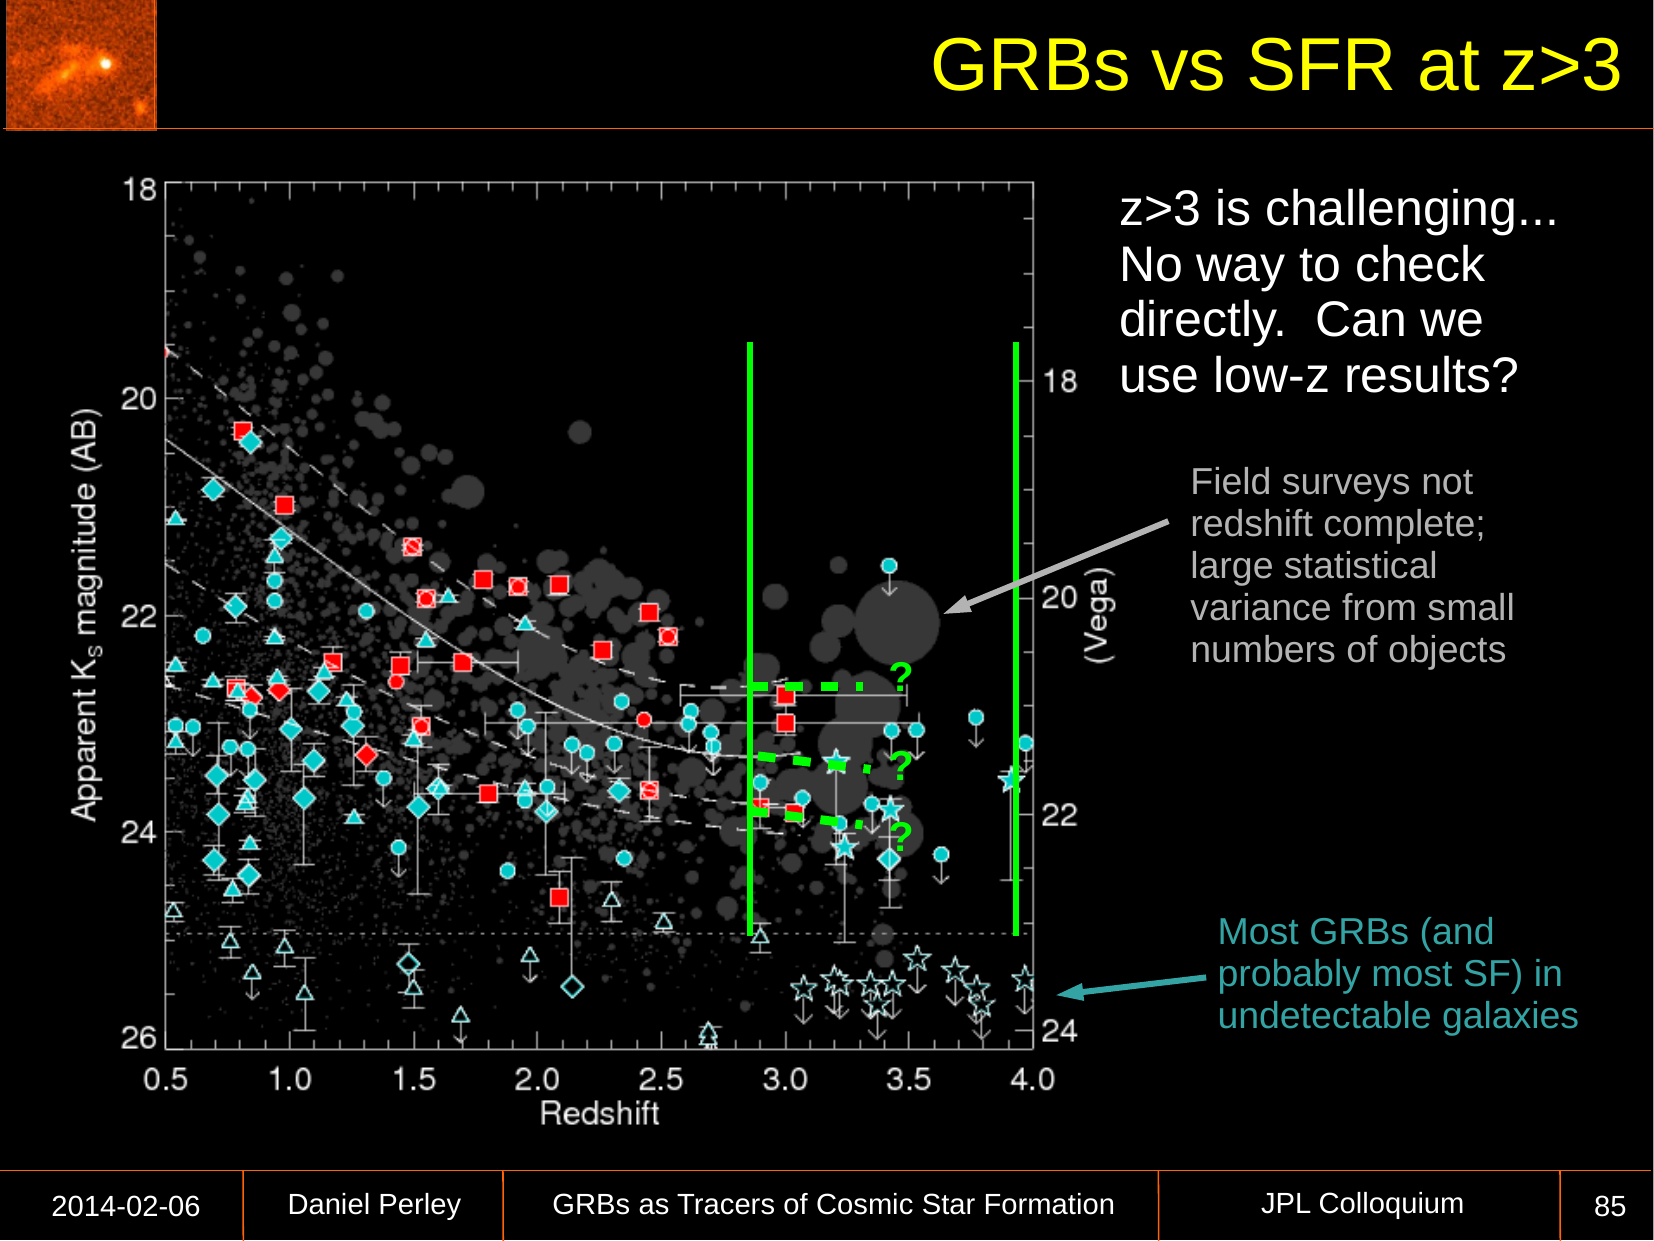

# GRBs vs SFR at z>3
z>3 is challenging...
No way to check directly. Can we use low-z results?
Field surveys not redshift complete; large statistical variance from small numbers of objects
?
?
?
Most GRBs (and probably most SF) in undetectable galaxies
2014-02-06
85